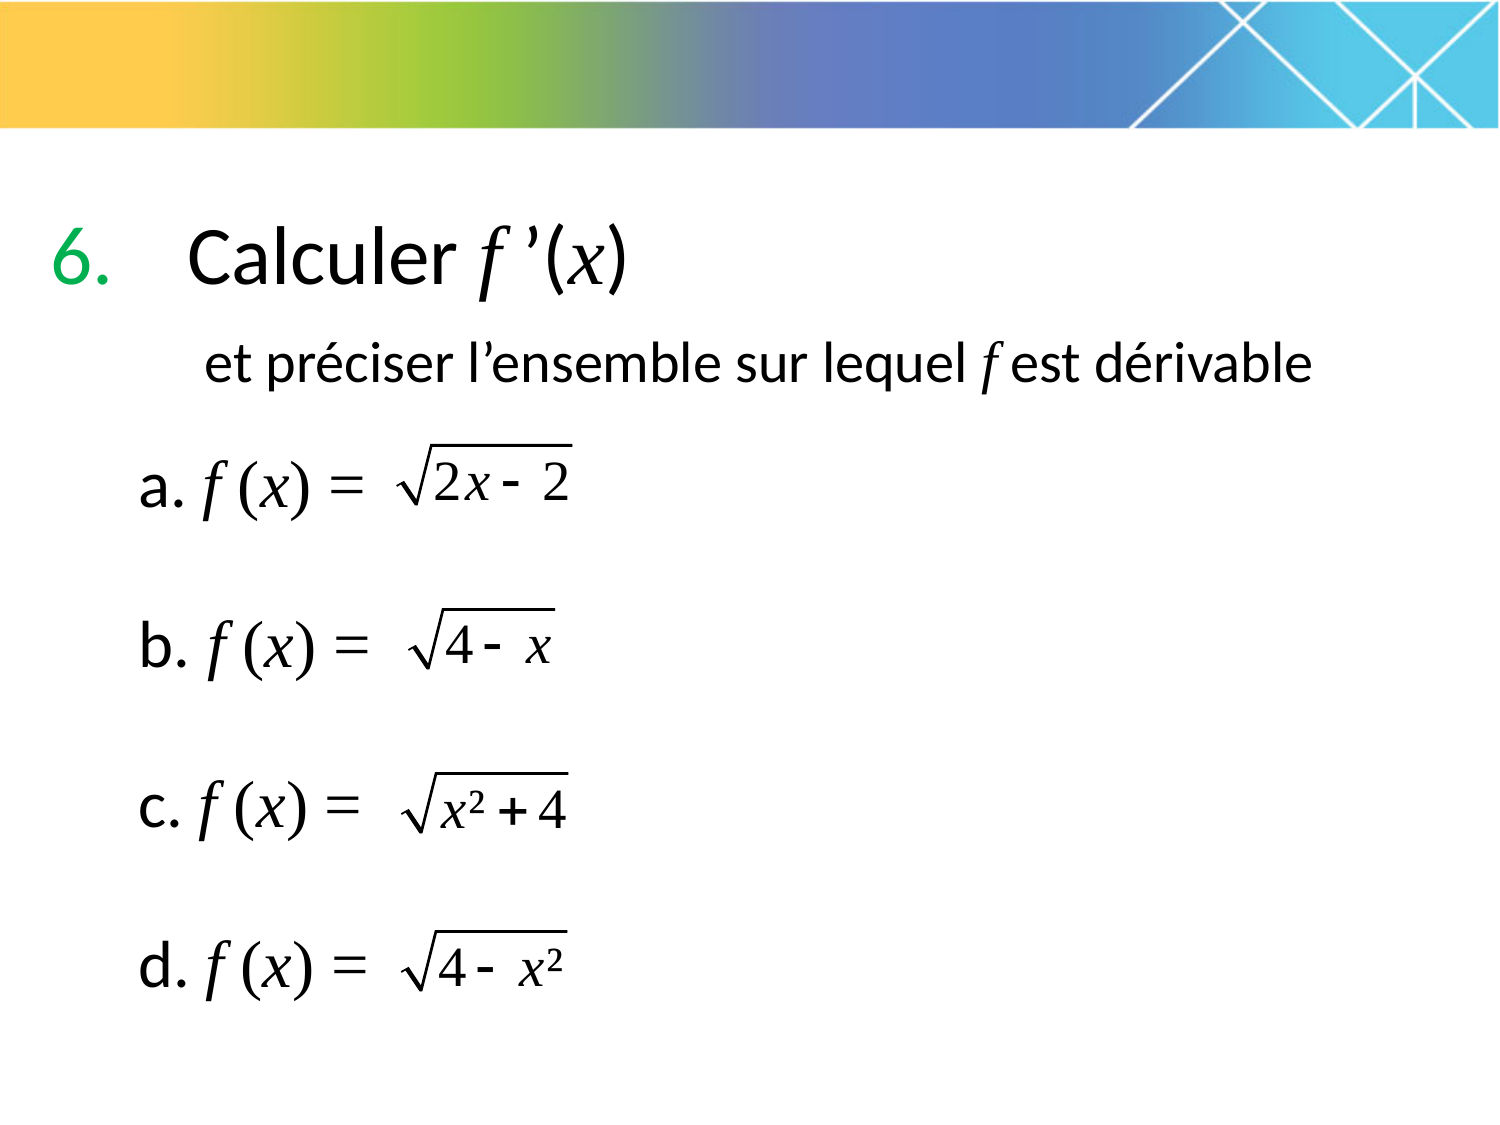

Calculer f ’(x)
et préciser l’ensemble sur lequel f est dérivable
a. f (x) =
b. f (x) =
c. f (x) =
d. f (x) =